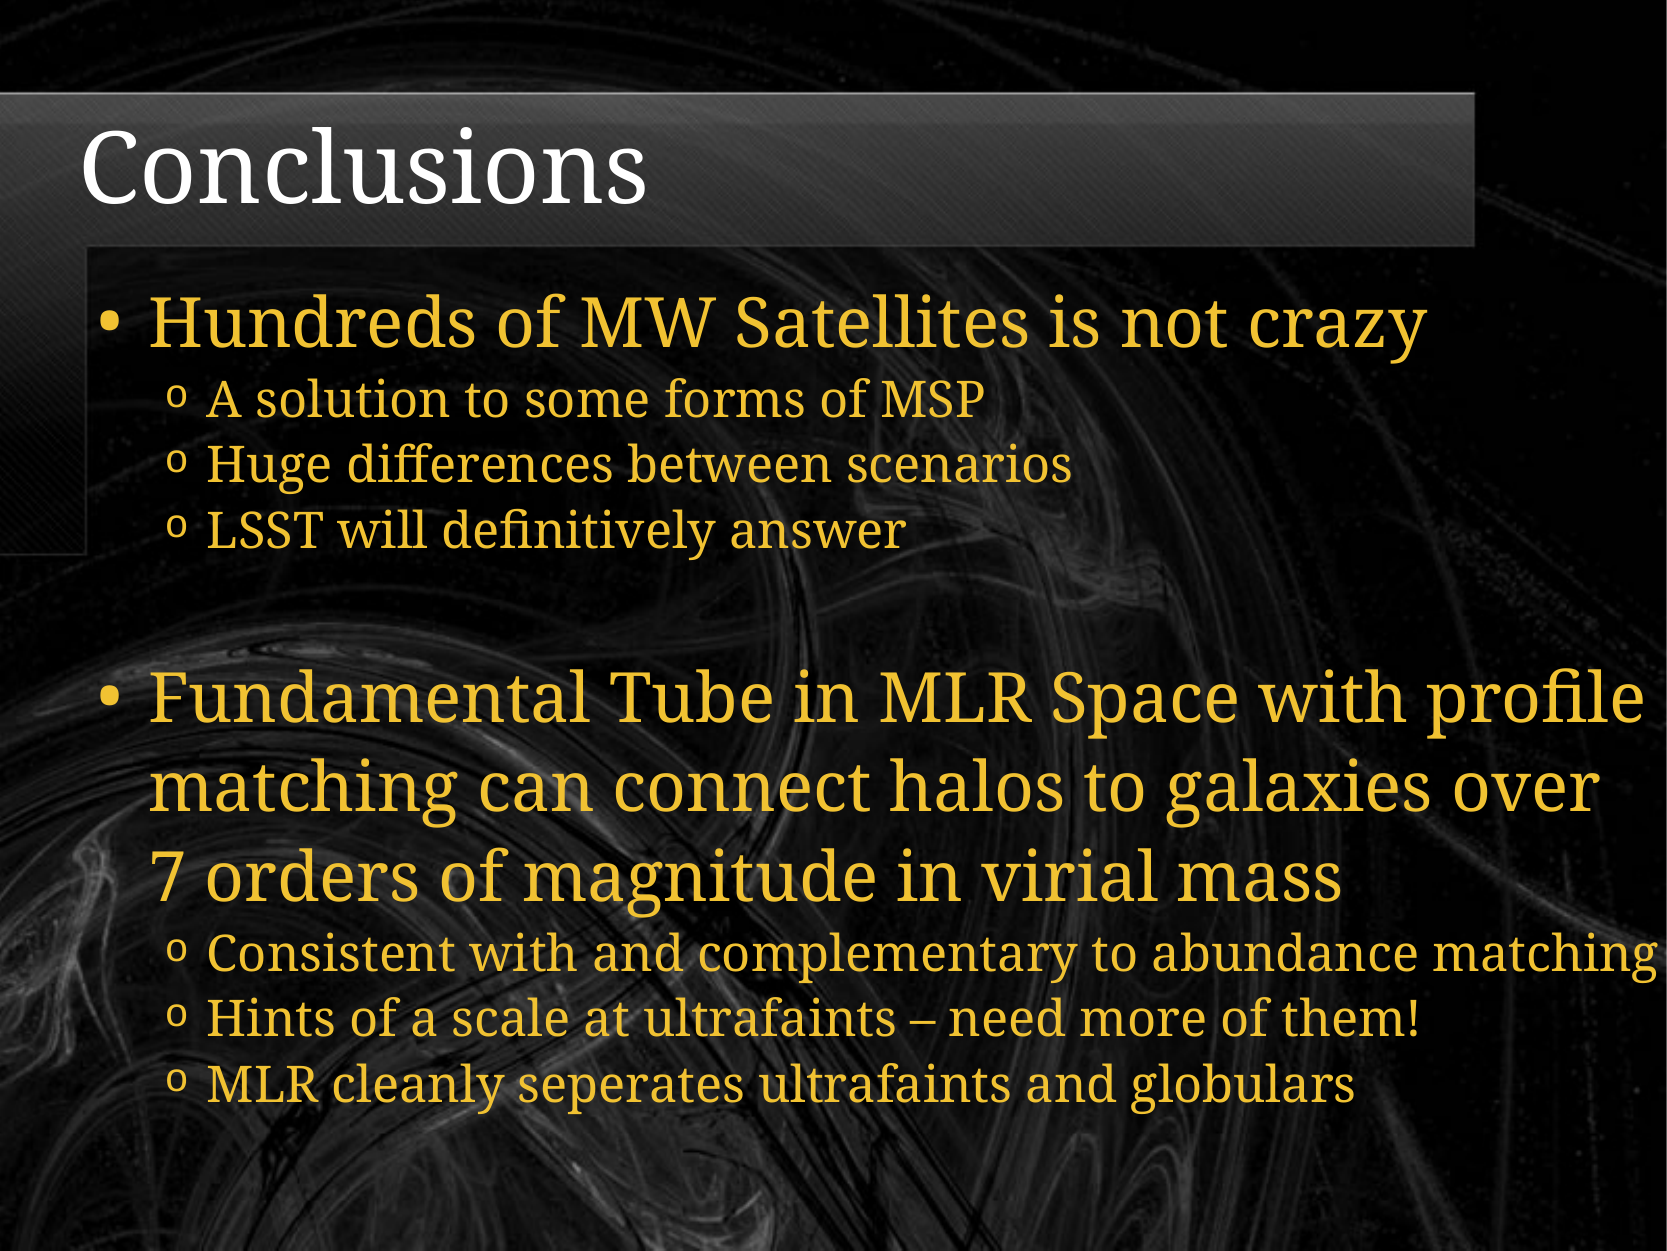

# Conclusions
Hundreds of MW Satellites is not crazy
A solution to some forms of MSP
Huge differences between scenarios
LSST will definitively answer
Fundamental Tube in MLR Space with profile matching can connect halos to galaxies over 7 orders of magnitude in virial mass
Consistent with and complementary to abundance matching
Hints of a scale at ultrafaints – need more of them!
MLR cleanly seperates ultrafaints and globulars